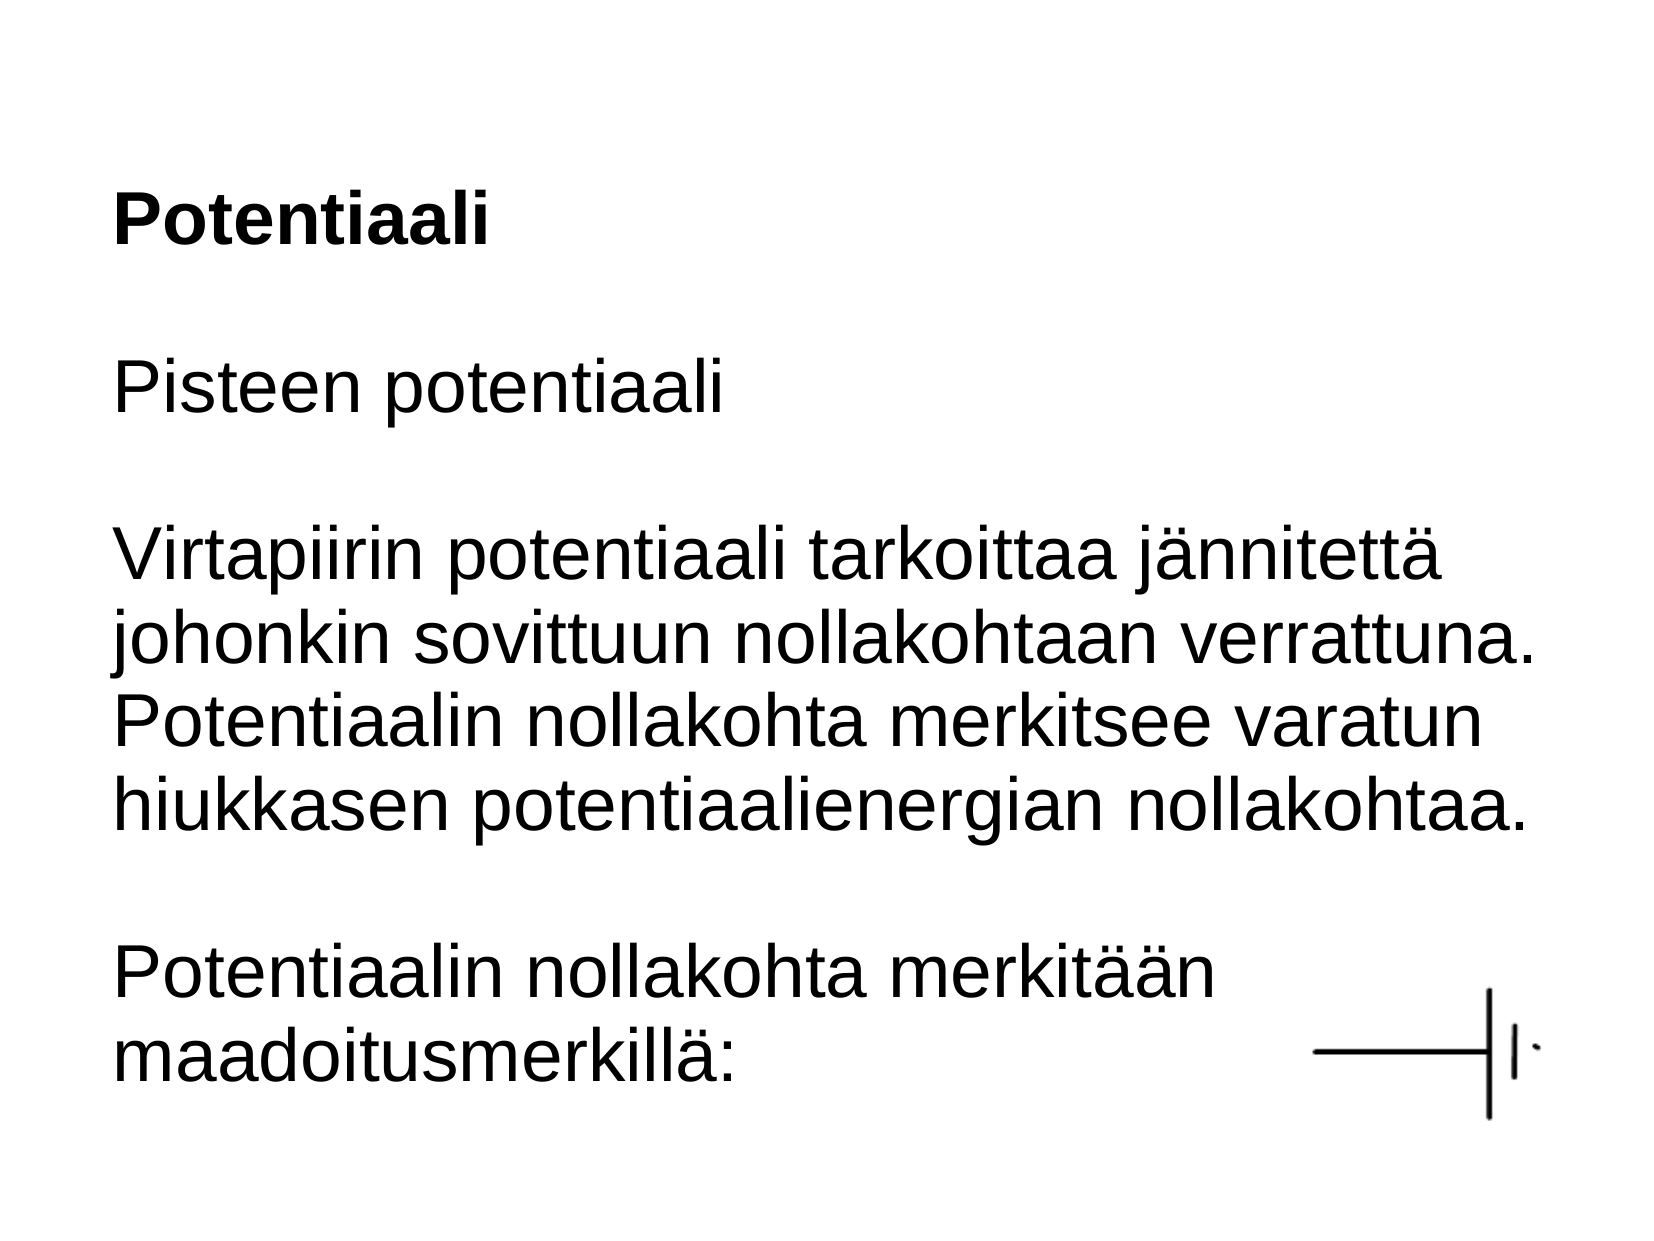

Potentiaali
Pisteen potentiaali
Virtapiirin potentiaali tarkoittaa jännitettä johonkin sovittuun nollakohtaan verrattuna. Potentiaalin nollakohta merkitsee varatun hiukkasen potentiaalienergian nollakohtaa.
Potentiaalin nollakohta merkitään maadoitusmerkillä: